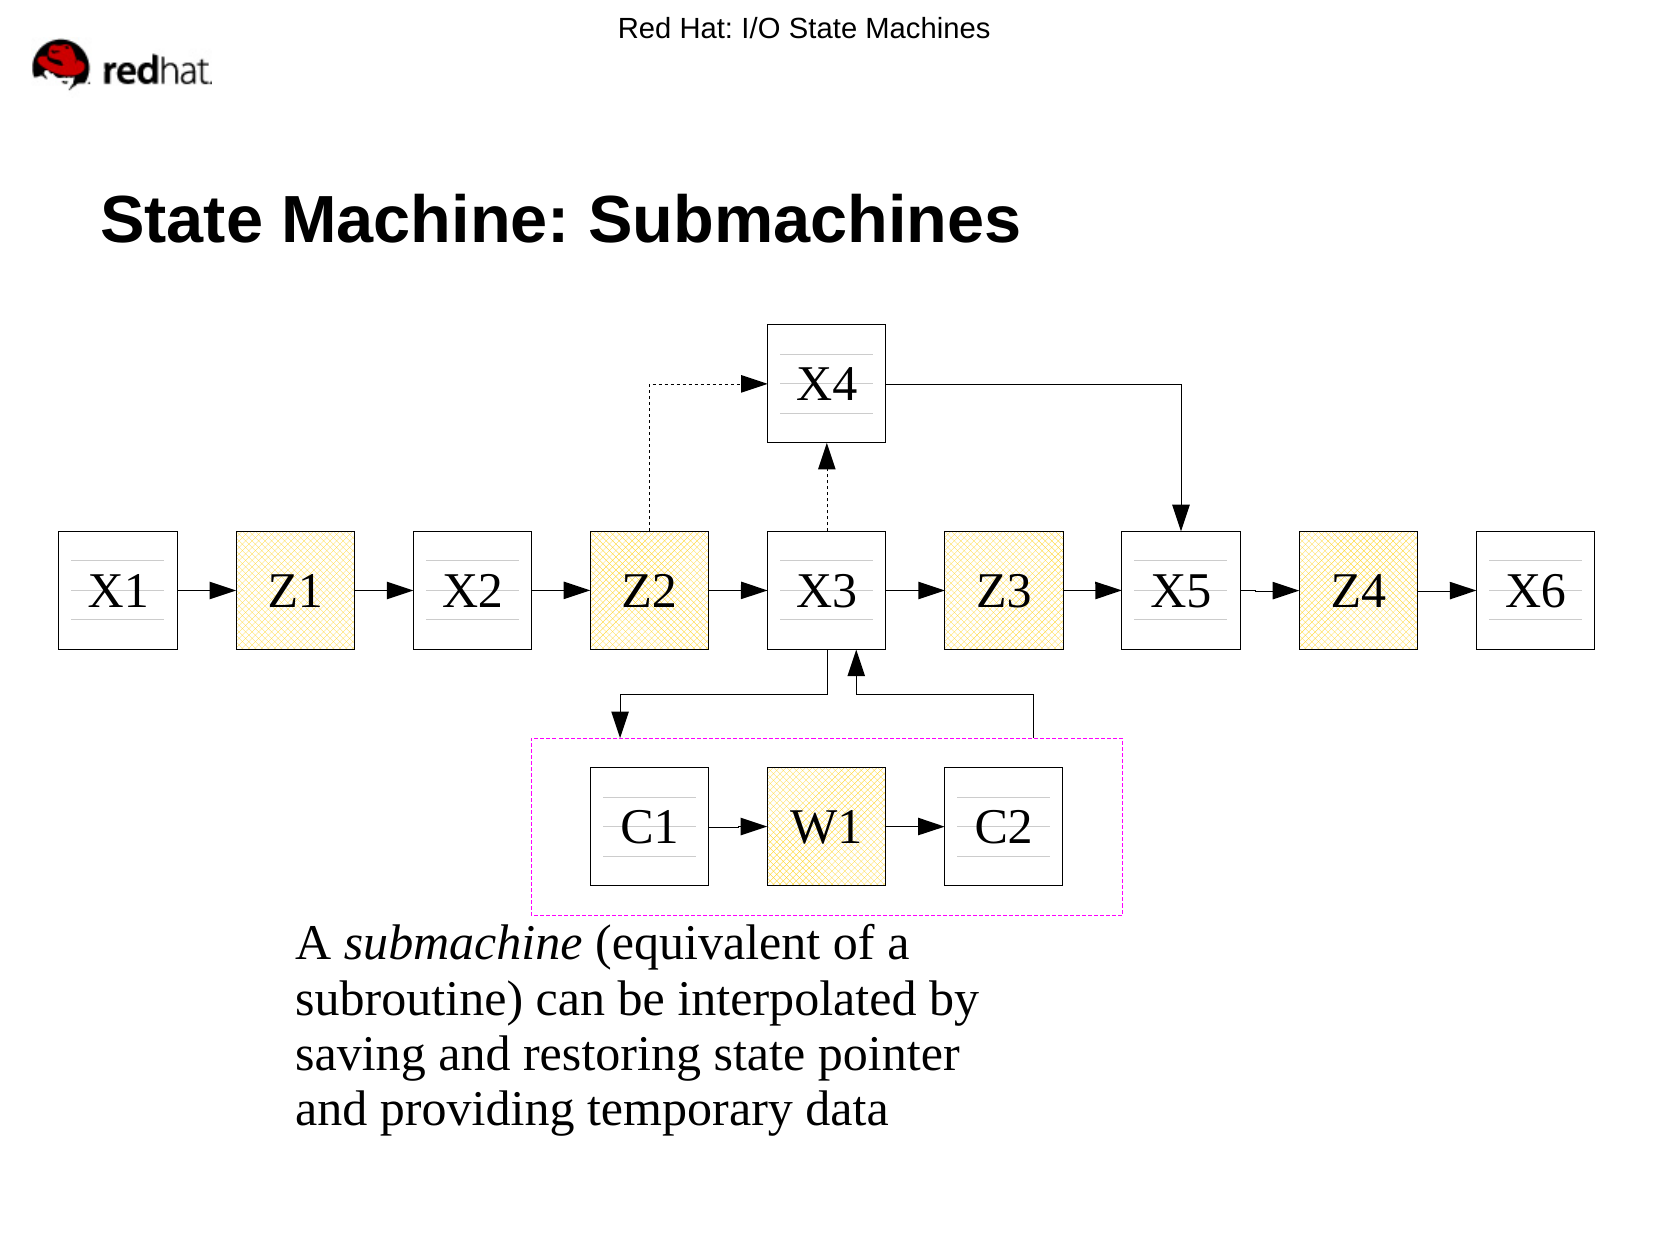

# State Machine: Submachines
X4
Z2
X5
Z1
Z3
X3
Z4
X6
X1
X2
W1
C2
C1
A submachine (equivalent of a subroutine) can be interpolated by saving and restoring state pointer and providing temporary data